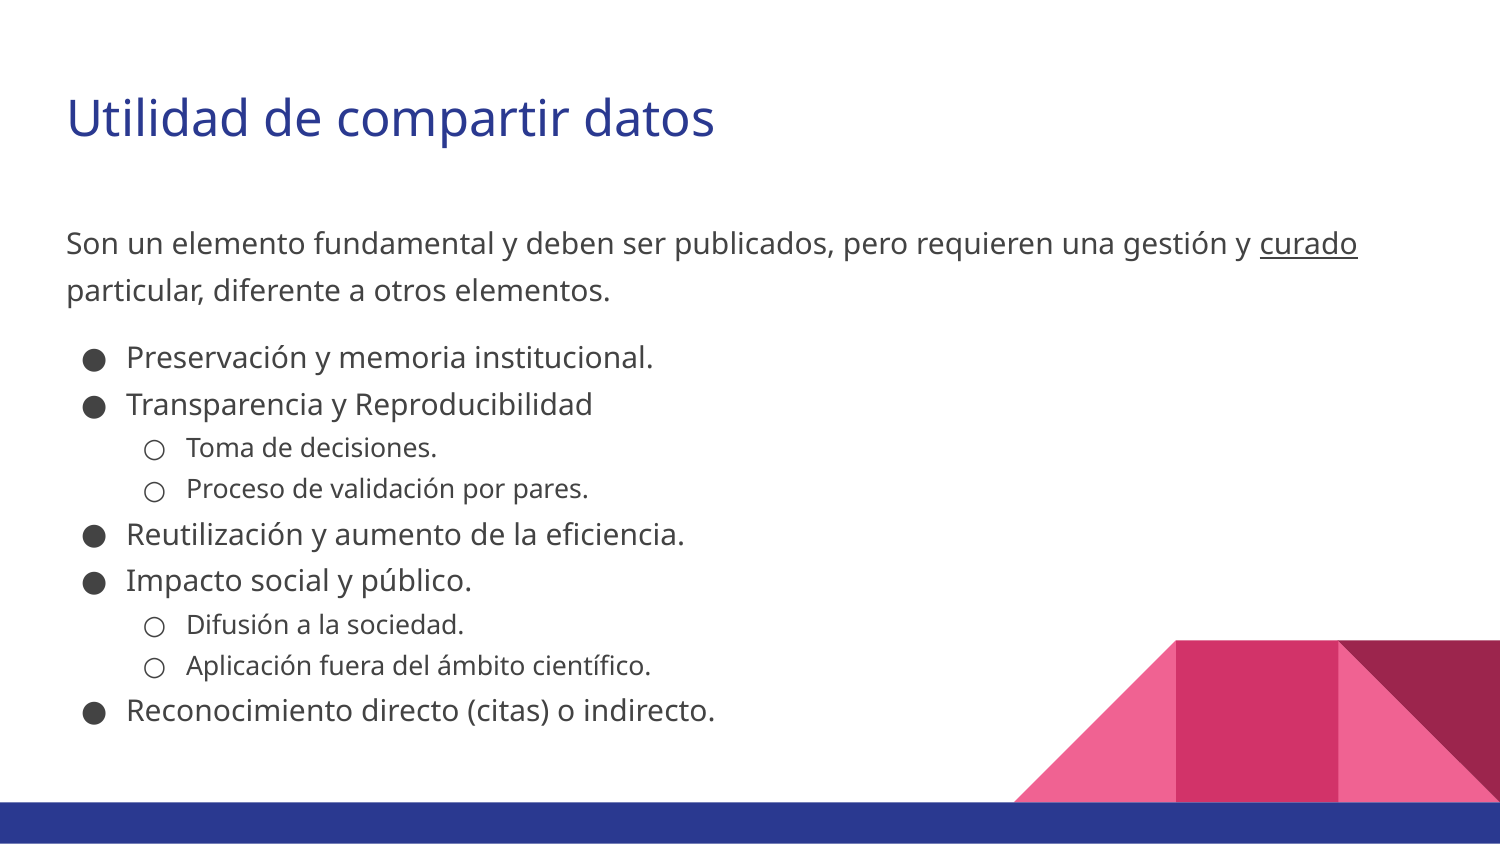

# Utilidad de compartir datos
Son un elemento fundamental y deben ser publicados, pero requieren una gestión y curado particular, diferente a otros elementos.
Preservación y memoria institucional.
Transparencia y Reproducibilidad
Toma de decisiones.
Proceso de validación por pares.
Reutilización y aumento de la eficiencia.
Impacto social y público.
Difusión a la sociedad.
Aplicación fuera del ámbito científico.
Reconocimiento directo (citas) o indirecto.